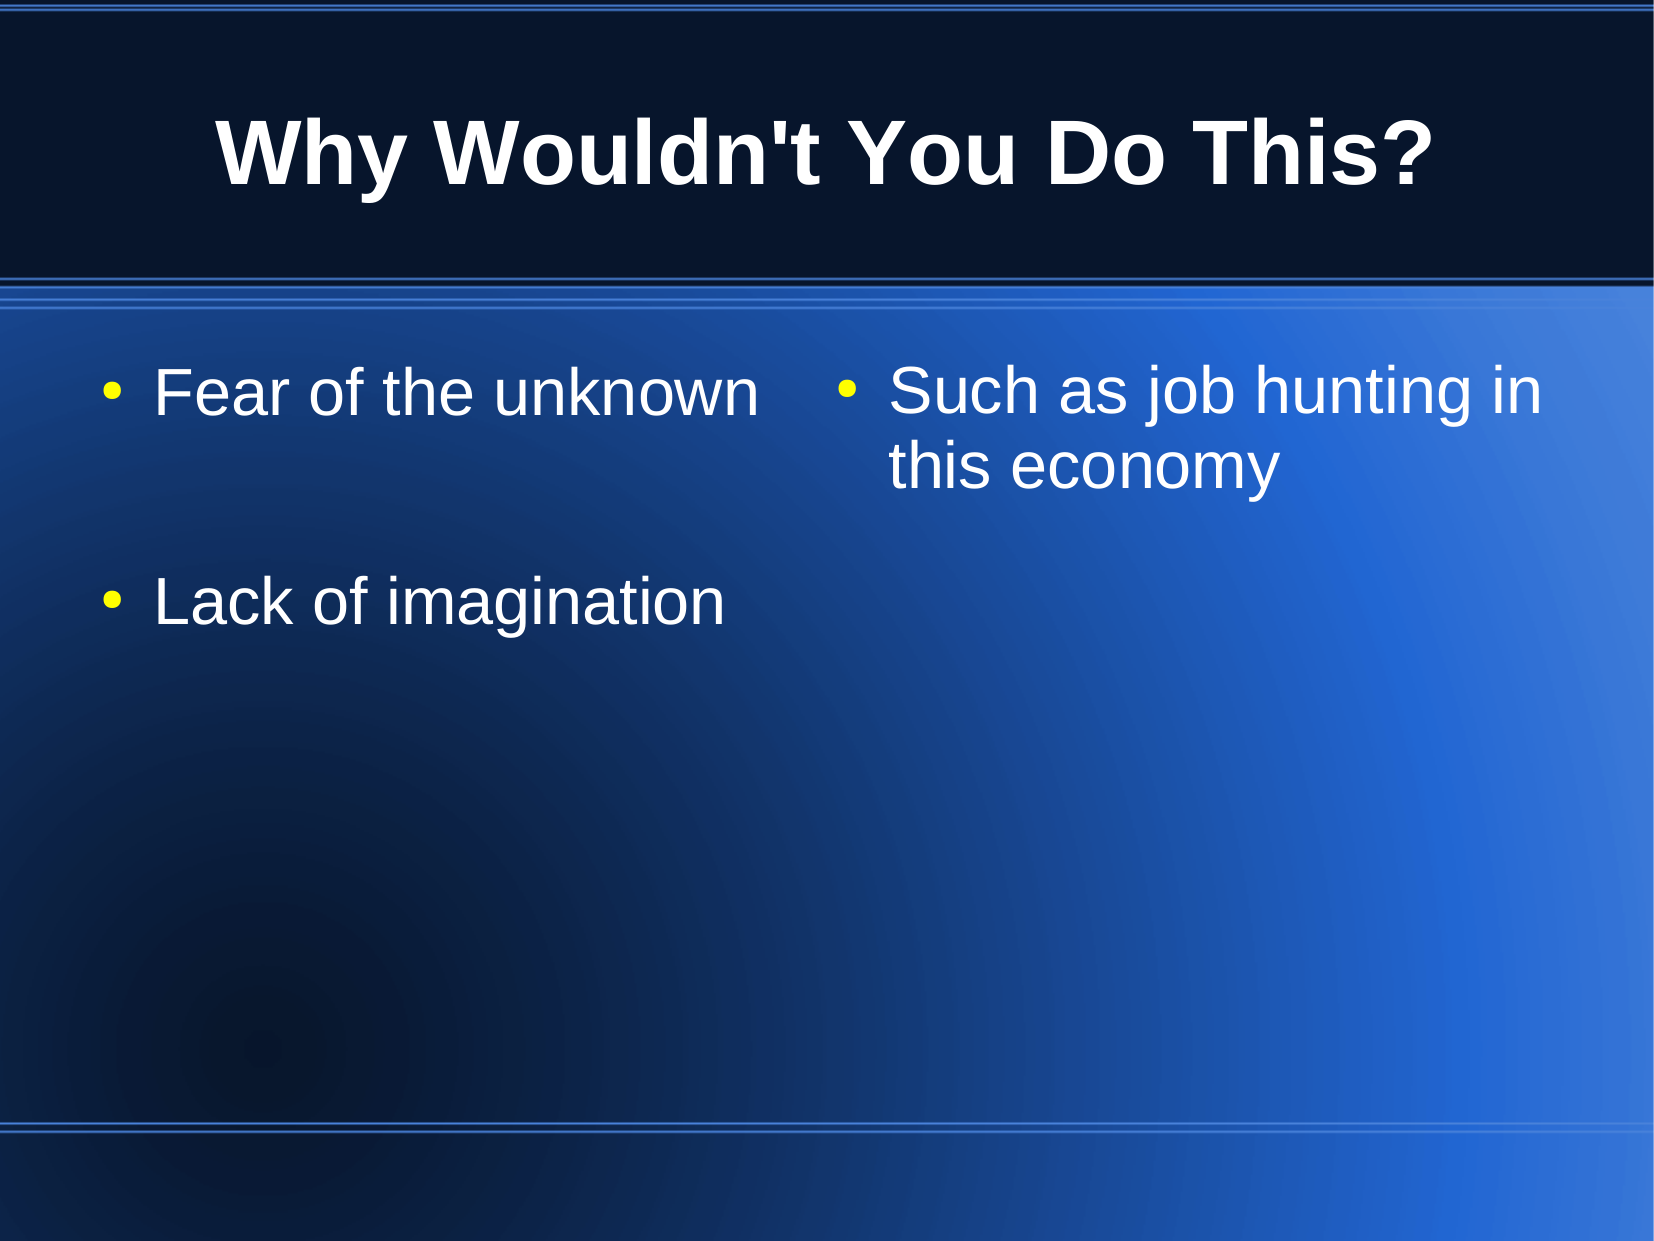

# Why Wouldn't You Do This?
Such as job hunting in this economy
Fear of the unknown
Lack of imagination